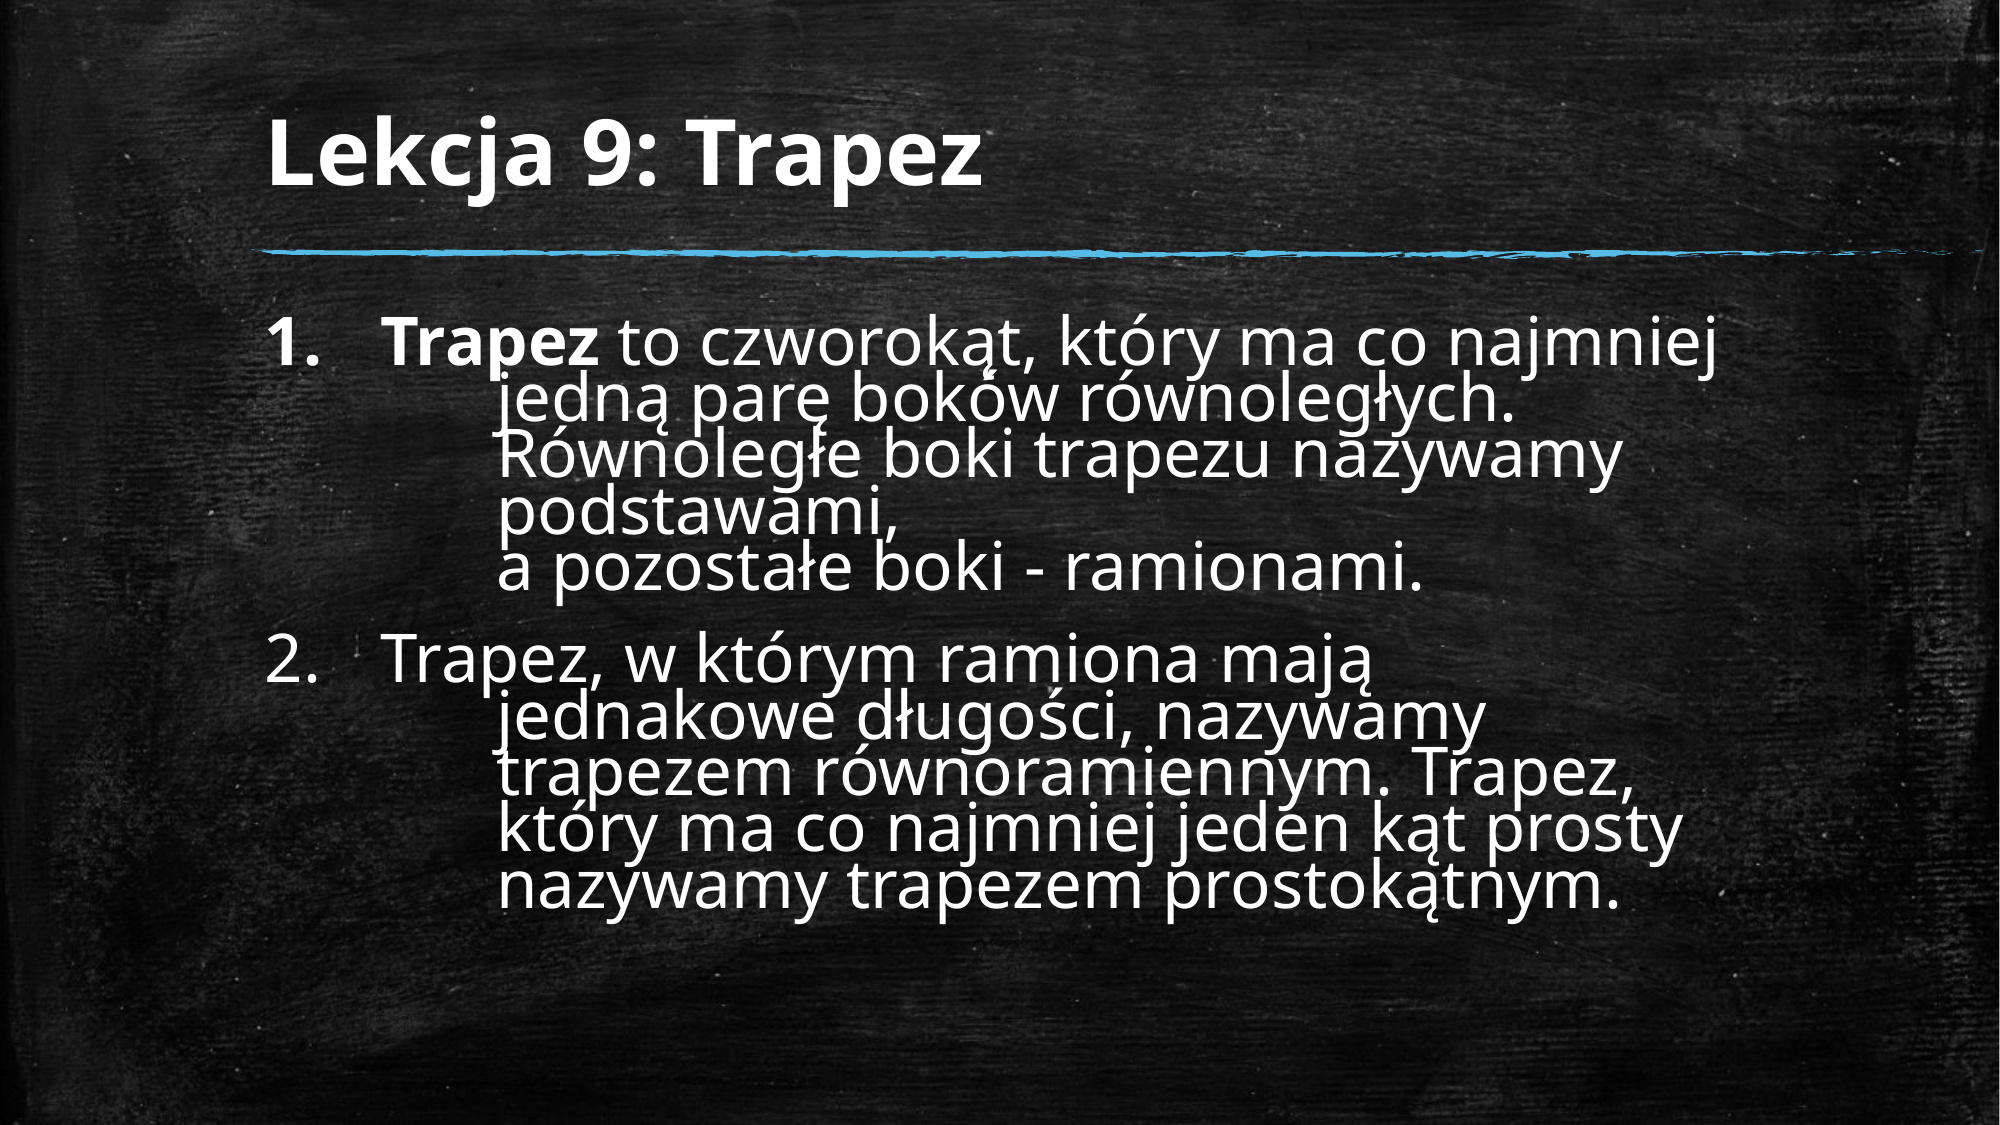

# Lekcja 9: Trapez
Trapez to czworokąt, który ma co najmniej jedną parę boków równoległych.
Równoległe boki trapezu nazywamy podstawami,
a pozostałe boki - ramionami.
Trapez, w którym ramiona mają jednakowe długości, nazywamy trapezem równoramiennym. Trapez, który ma co najmniej jeden kąt prosty nazywamy trapezem prostokątnym.